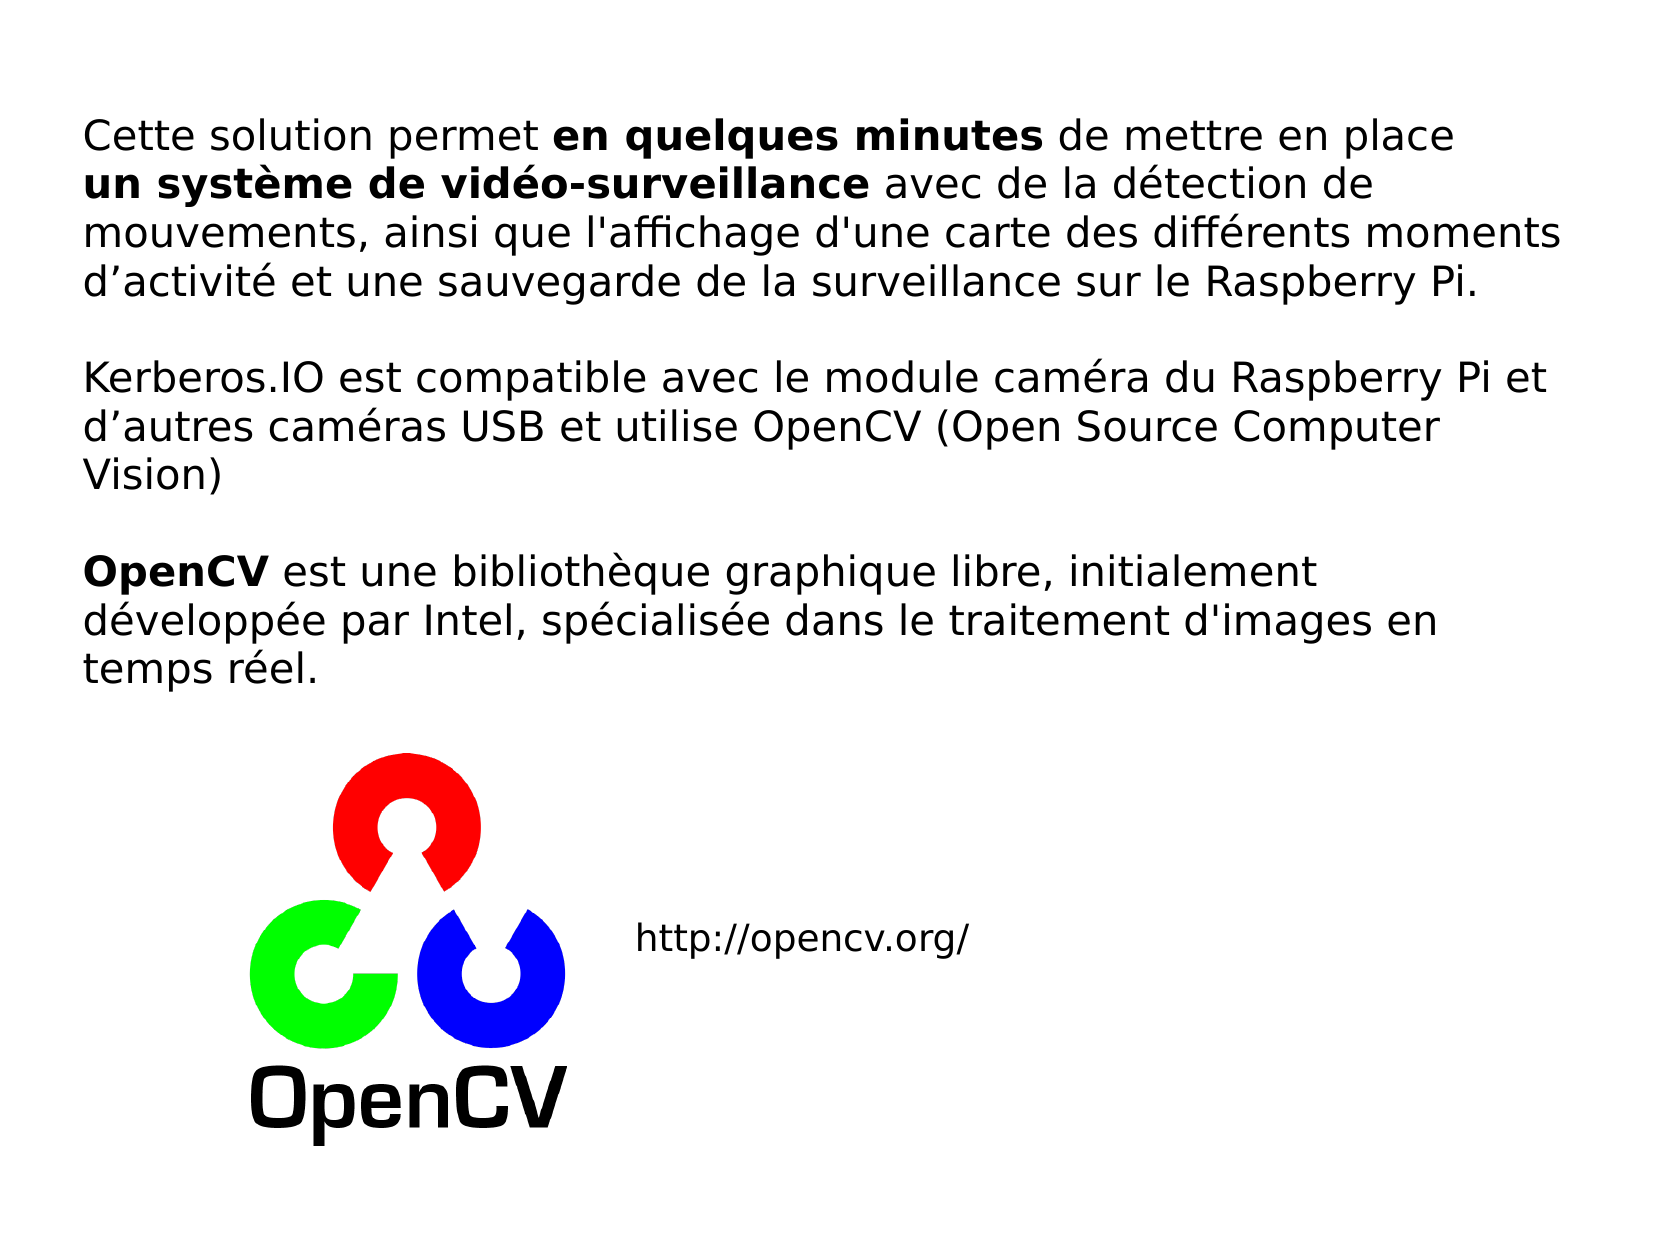

# Cette solution permet en quelques minutes de mettre en place
un système de vidéo-surveillance avec de la détection de mouvements, ainsi que l'affichage d'une carte des différents moments d’activité et une sauvegarde de la surveillance sur le Raspberry Pi.
Kerberos.IO est compatible avec le module caméra du Raspberry Pi et d’autres caméras USB et utilise OpenCV (Open Source Computer Vision)
OpenCV est une bibliothèque graphique libre, initialement développée par Intel, spécialisée dans le traitement d'images en temps réel.
http://opencv.org/